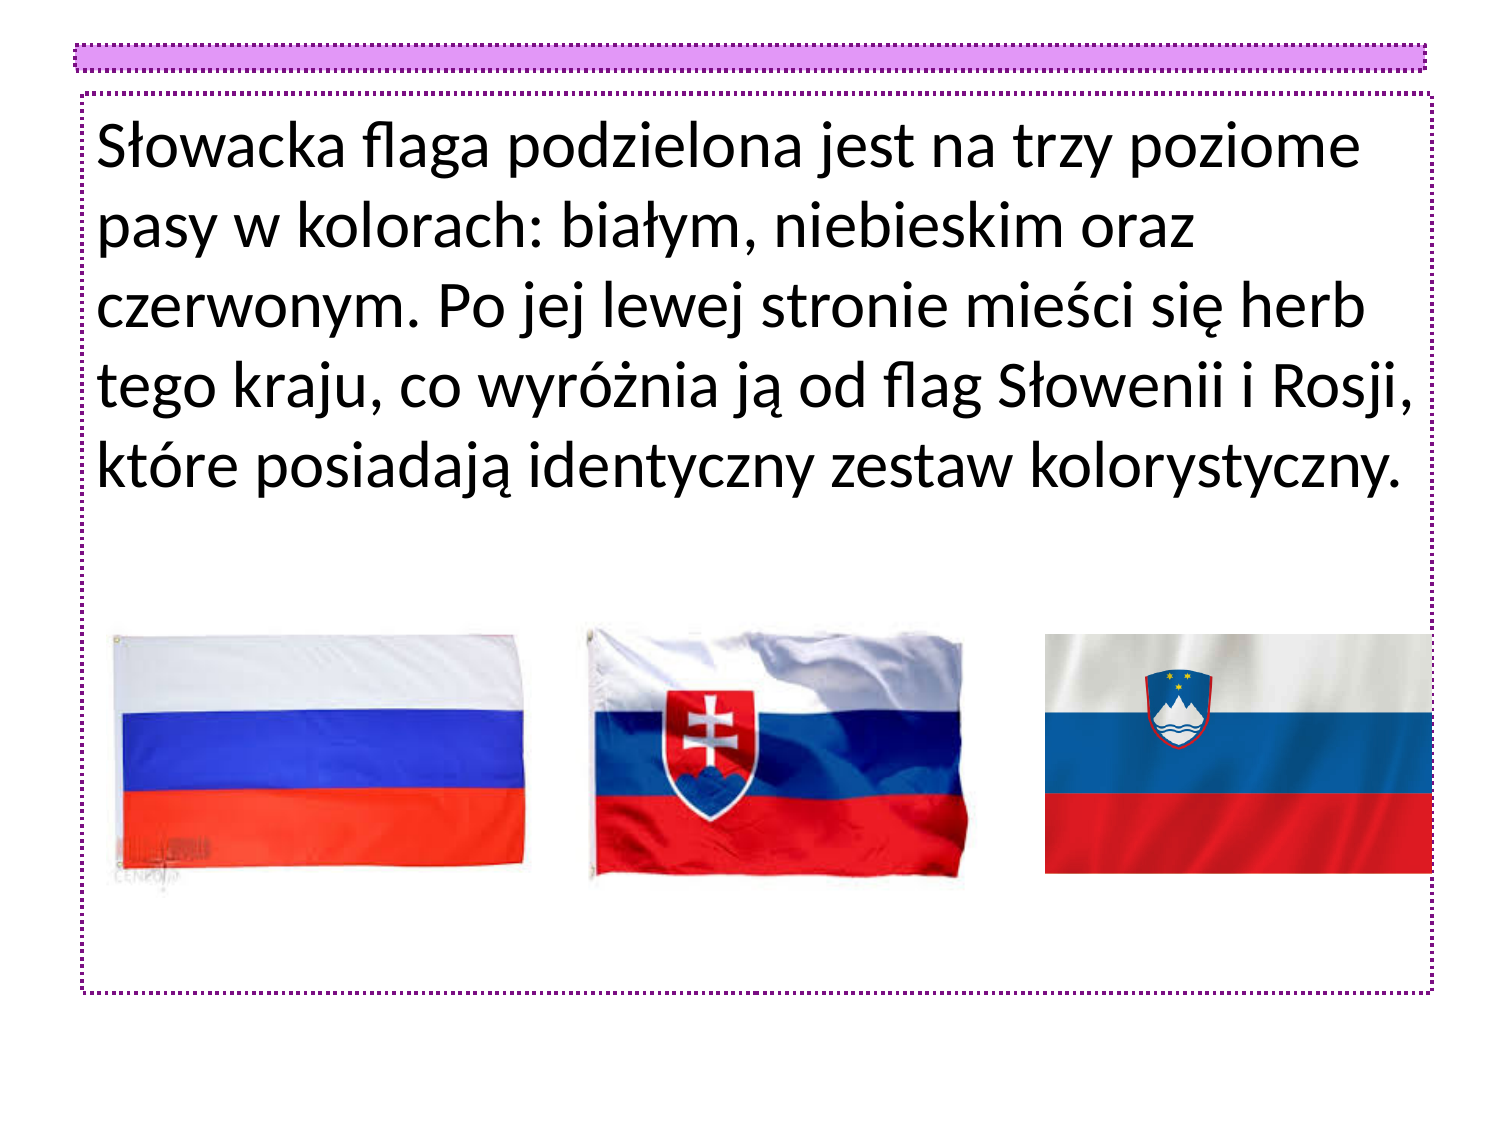

#
Słowacka flaga podzielona jest na trzy poziome pasy w kolorach: białym, niebieskim oraz czerwonym. Po jej lewej stronie mieści się herb tego kraju, co wyróżnia ją od flag Słowenii i Rosji, które posiadają identyczny zestaw kolorystyczny.